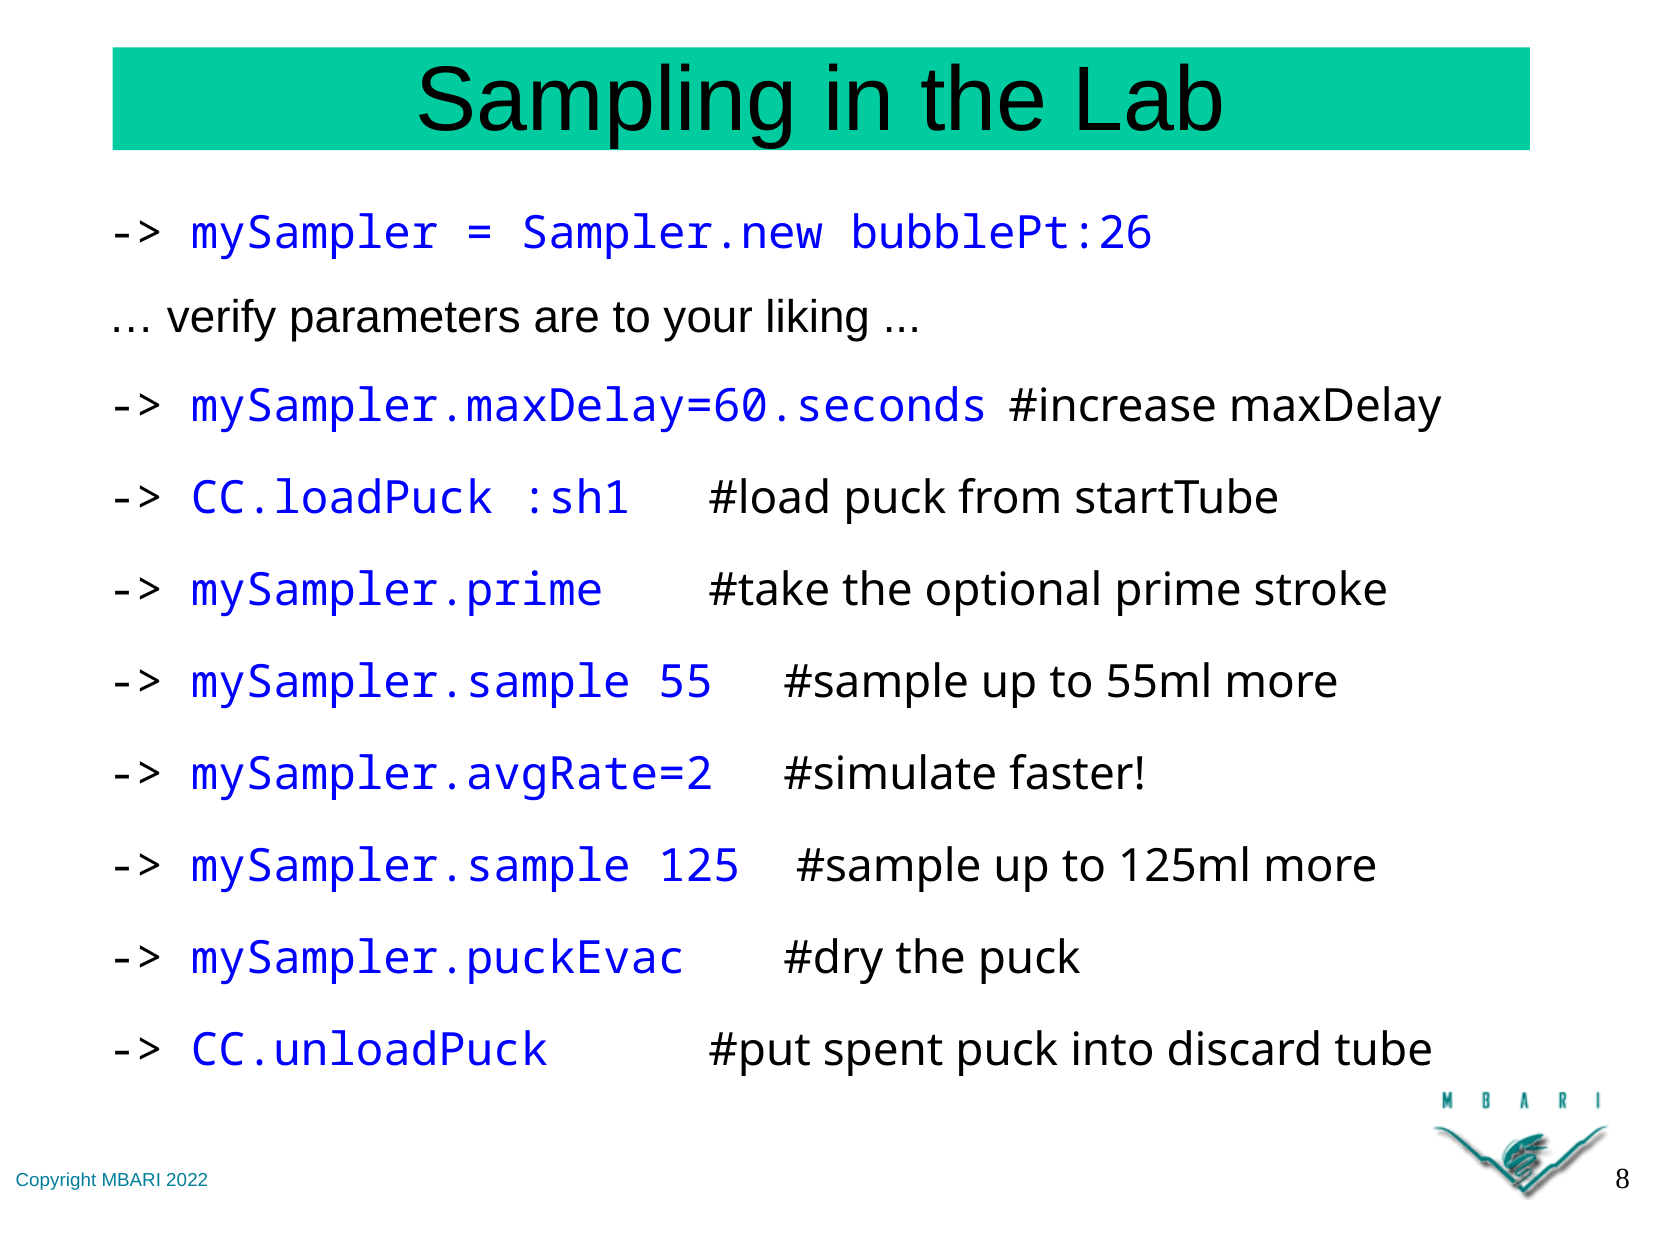

# Sampling in the Lab
-> mySampler = Sampler.new bubblePt:26
… verify parameters are to your liking ...
-> mySampler.maxDelay=60.seconds	#increase maxDelay
-> CC.loadPuck :sh1 	#load puck from startTube
-> mySampler.prime 	#take the optional prime stroke
-> mySampler.sample 55 	#sample up to 55ml more
-> mySampler.avgRate=2	#simulate faster!
-> mySampler.sample 125 #sample up to 125ml more
-> mySampler.puckEvac 	#dry the puck
-> CC.unloadPuck 		#put spent puck into discard tube